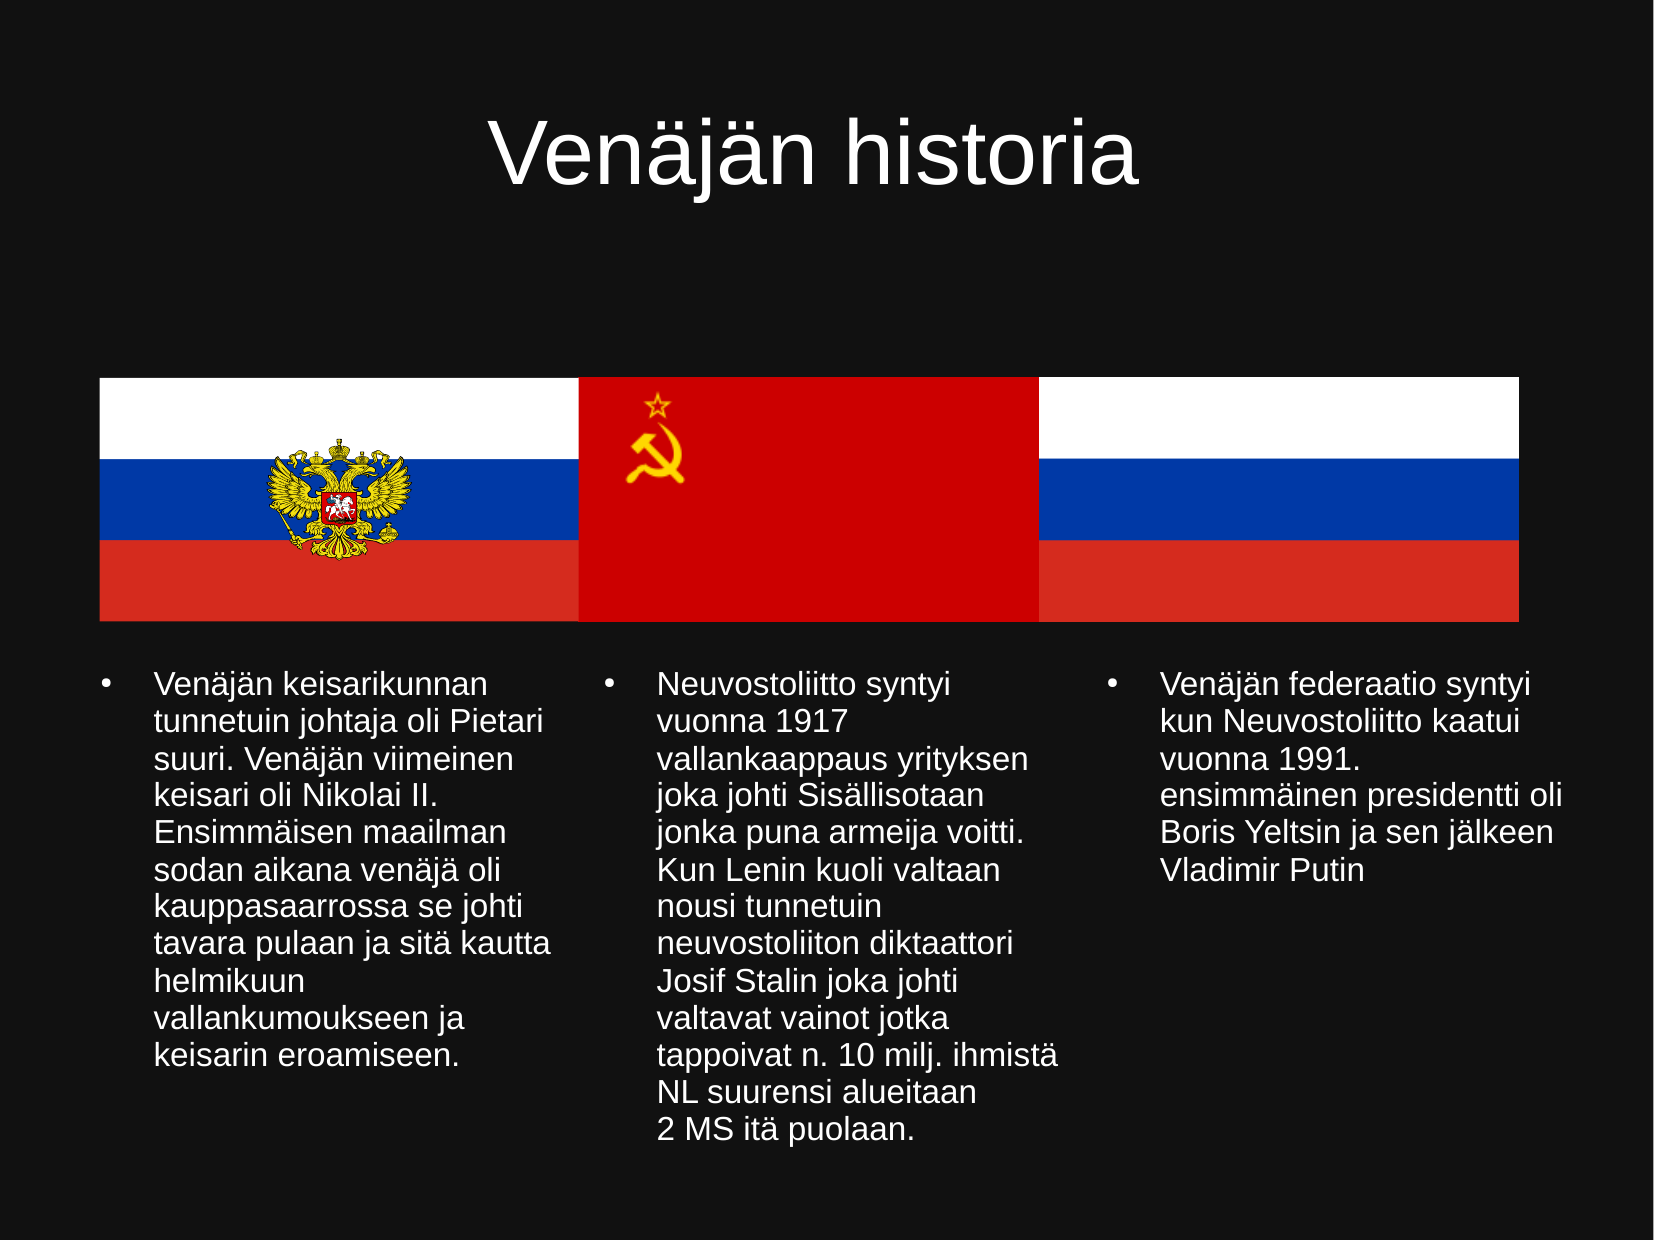

# Venäjän historia
Venäjän keisarikunnan tunnetuin johtaja oli Pietari suuri. Venäjän viimeinen keisari oli Nikolai II. Ensimmäisen maailman sodan aikana venäjä oli kauppasaarrossa se johti tavara pulaan ja sitä kautta helmikuun vallankumoukseen ja keisarin eroamiseen.
Neuvostoliitto syntyi vuonna 1917 vallankaappaus yrityksen joka johti Sisällisotaan jonka puna armeija voitti. Kun Lenin kuoli valtaan nousi tunnetuin neuvostoliiton diktaattori Josif Stalin joka johti valtavat vainot jotka tappoivat n. 10 milj. ihmistä NL suurensi alueitaan 2 MS itä puolaan.
Venäjän federaatio syntyi kun Neuvostoliitto kaatui vuonna 1991. ensimmäinen presidentti oli Boris Yeltsin ja sen jälkeen Vladimir Putin